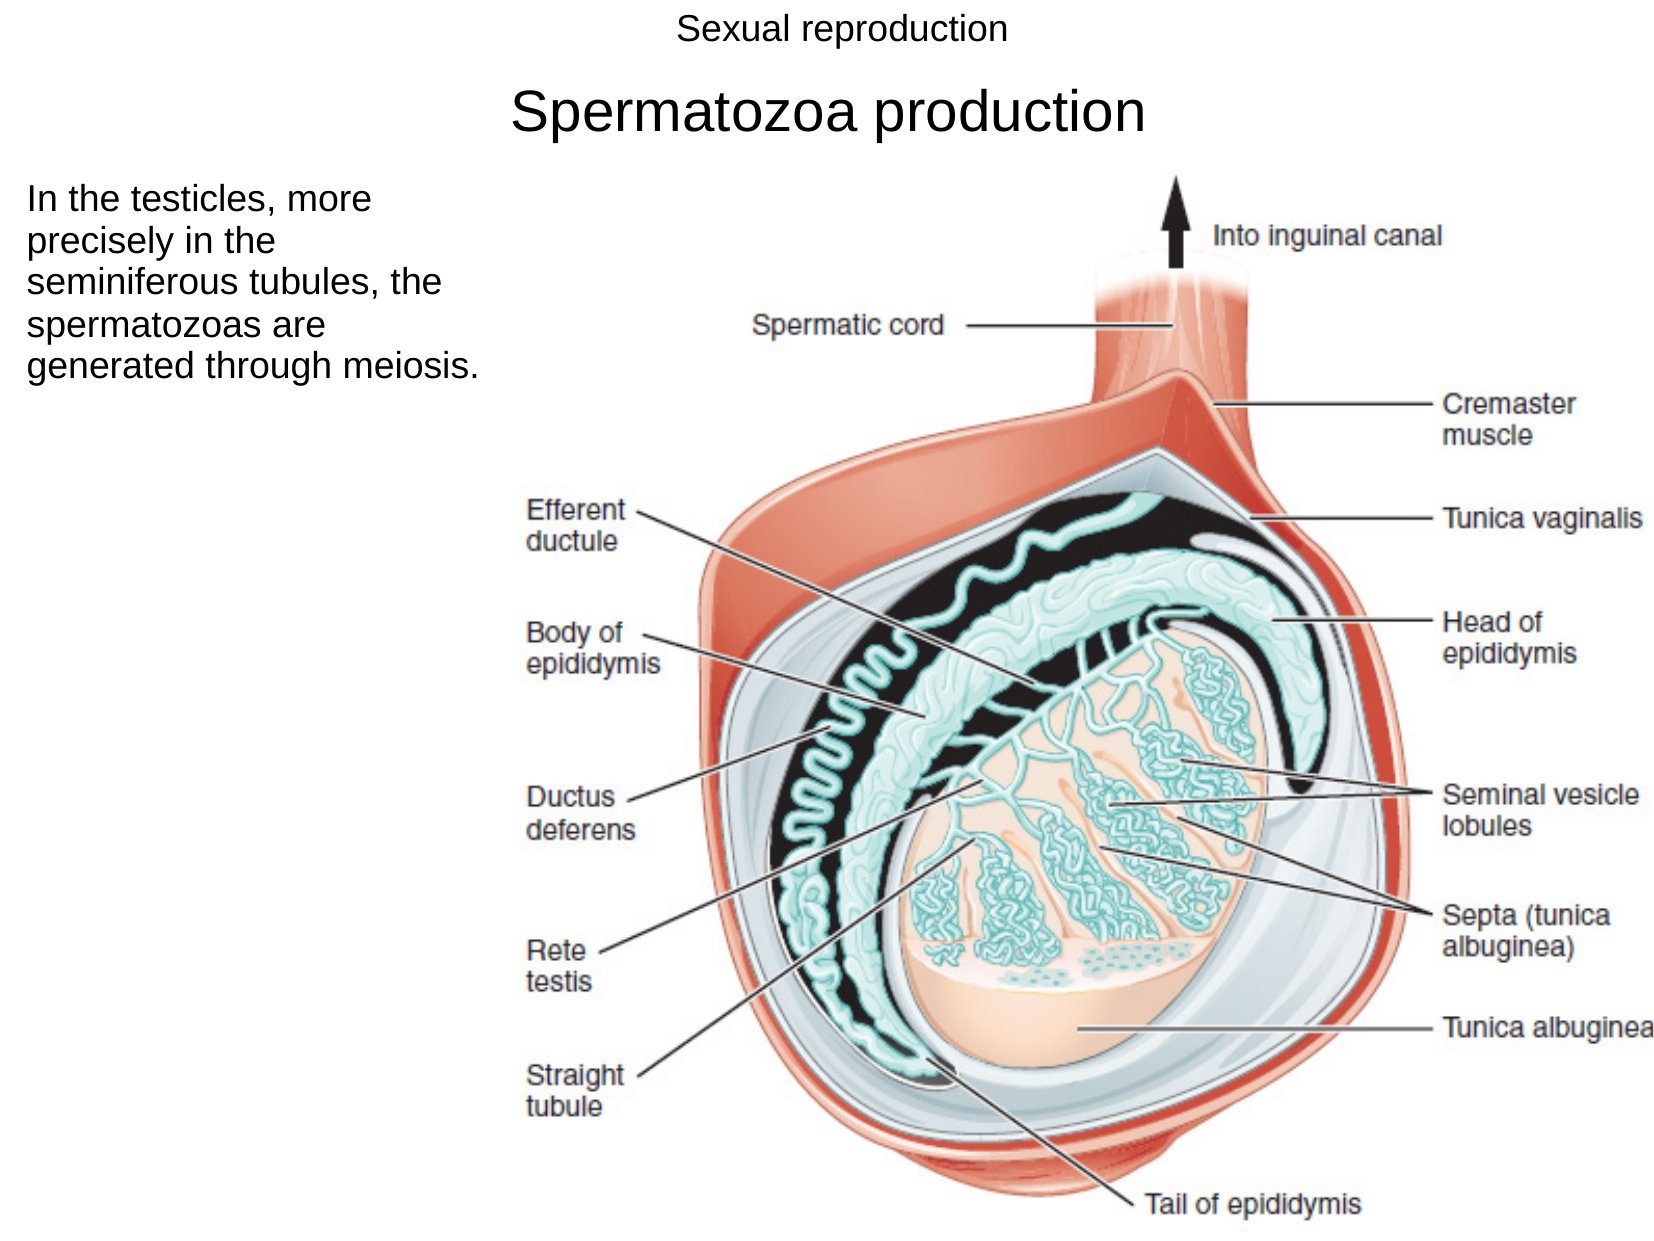

Sexual reproduction
Spermatozoa production
In the testicles, more precisely in the seminiferous tubules, the spermatozoas are generated through meiosis.